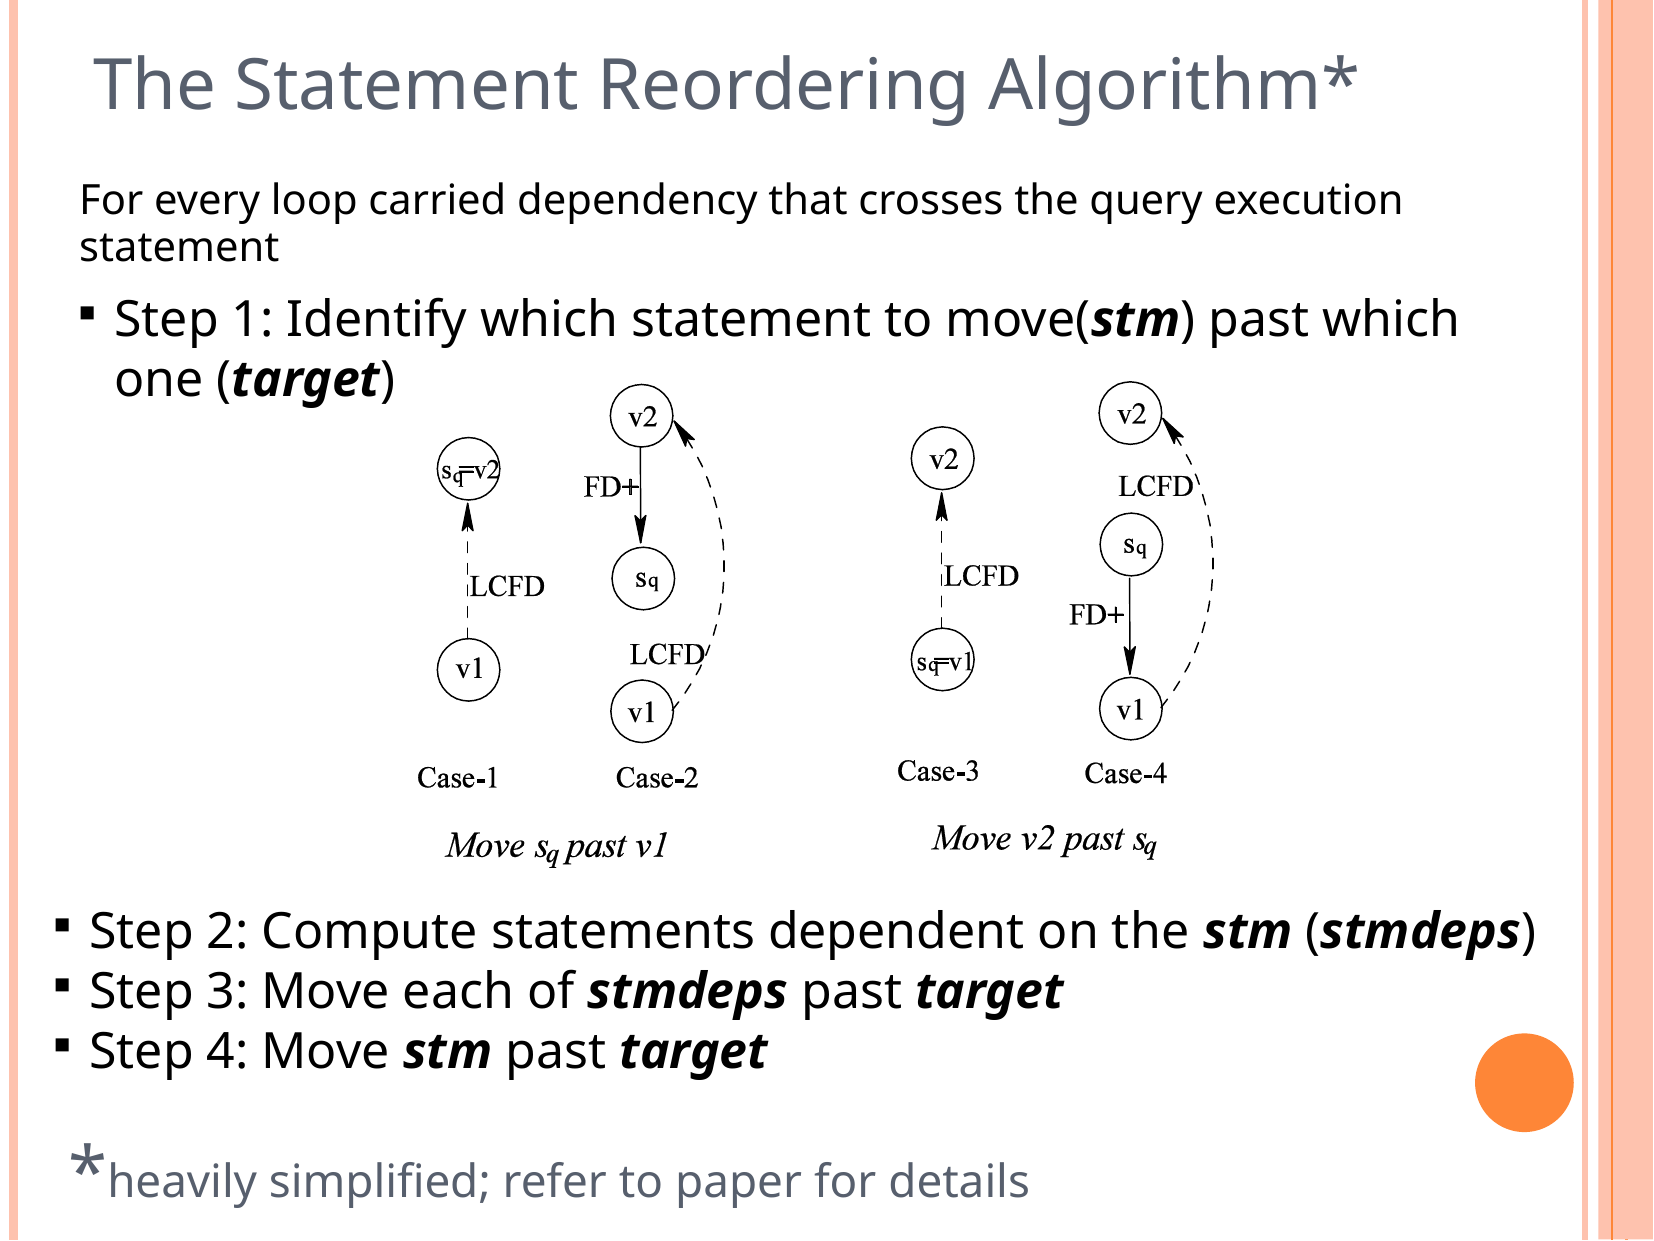

The Statement Reordering Algorithm*
For every loop carried dependency that crosses the query execution statement
Step 1: Identify which statement to move(stm) past which one (target)
Step 2: Compute statements dependent on the stm (stmdeps)
Step 3: Move each of stmdeps past target
Step 4: Move stm past target
*heavily simplified; refer to paper for details